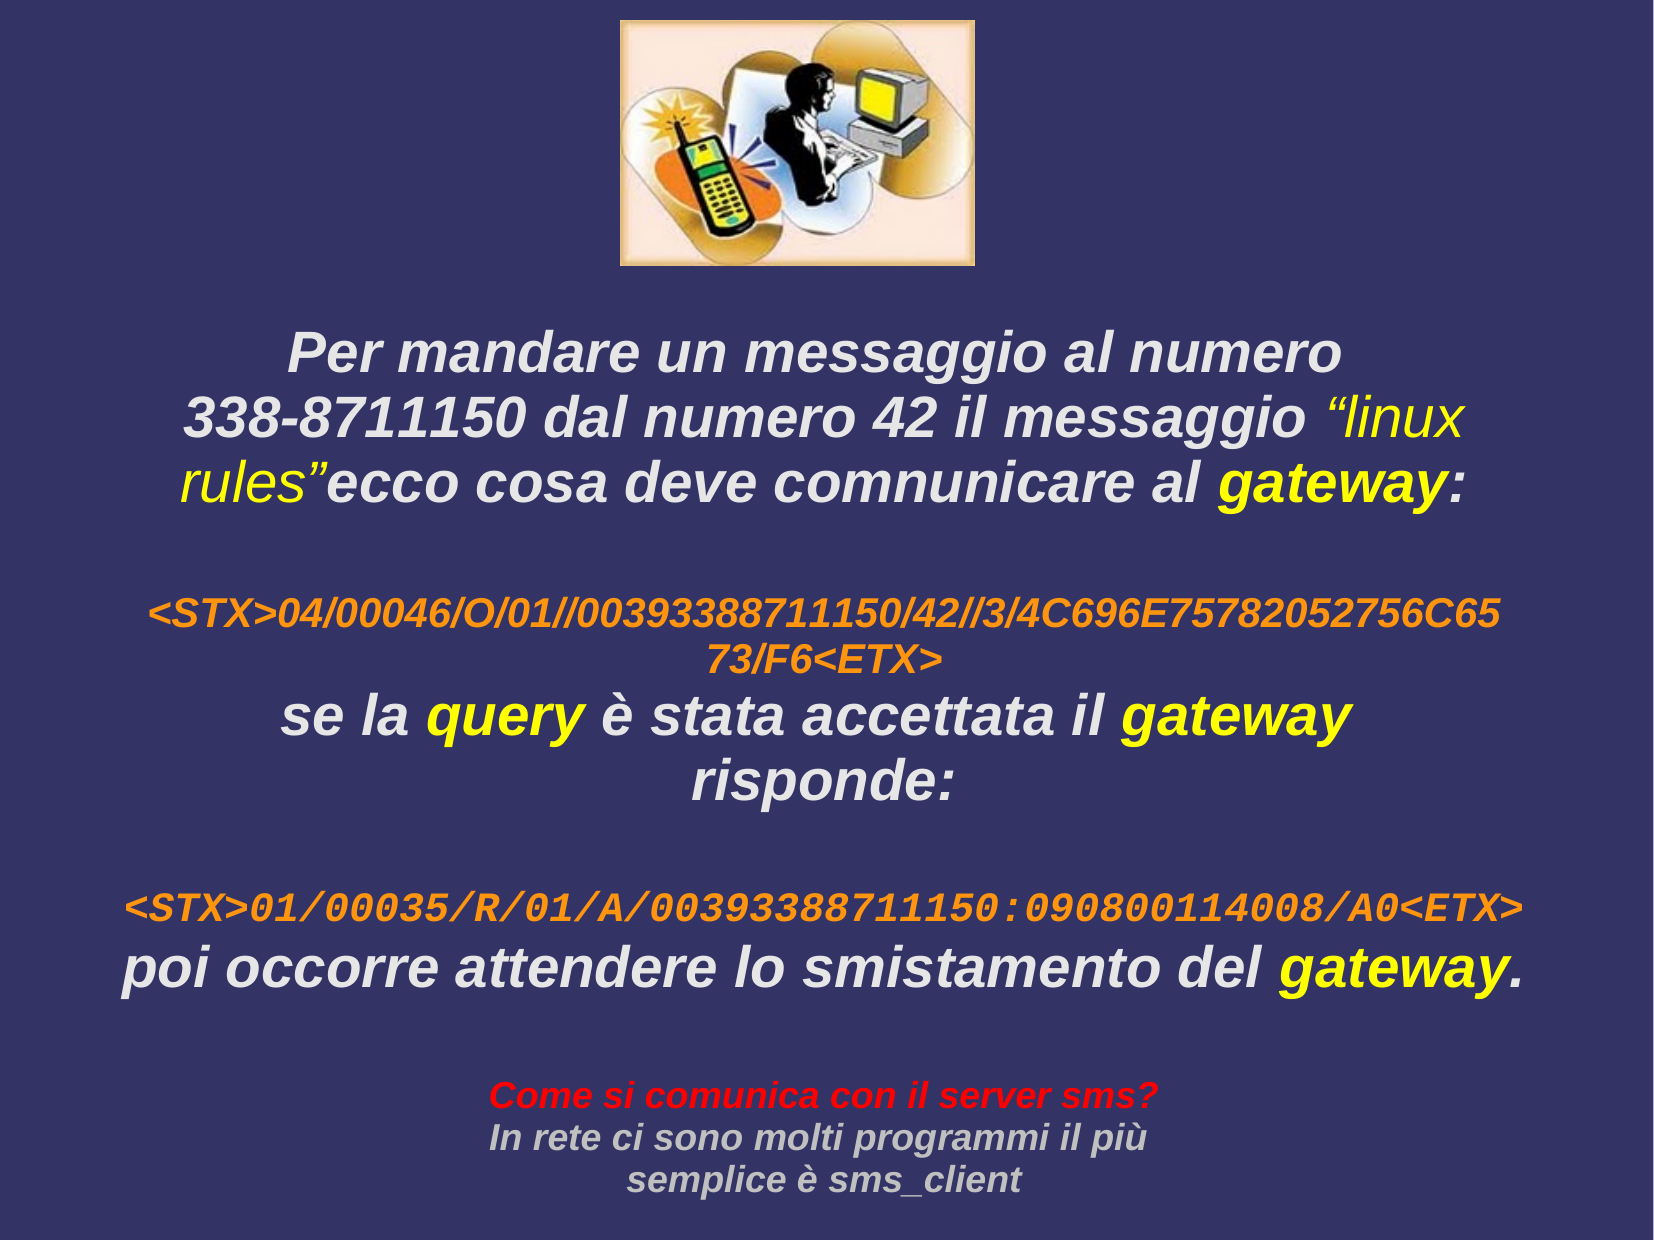

# Per mandare un messaggio al numero 338-8711150 dal numero 42 il messaggio “linux rules”ecco cosa deve comnunicare al gateway: <STX>04/00046/O/01//00393388711150/42//3/4C696E75782052756C65 73/F6<ETX> se la query è stata accettata il gateway risponde: <STX>01/00035/R/01/A/00393388711150:090800114008/A0<ETX> poi occorre attendere lo smistamento del gateway. Come si comunica con il server sms? In rete ci sono molti programmi il più semplice è sms_client